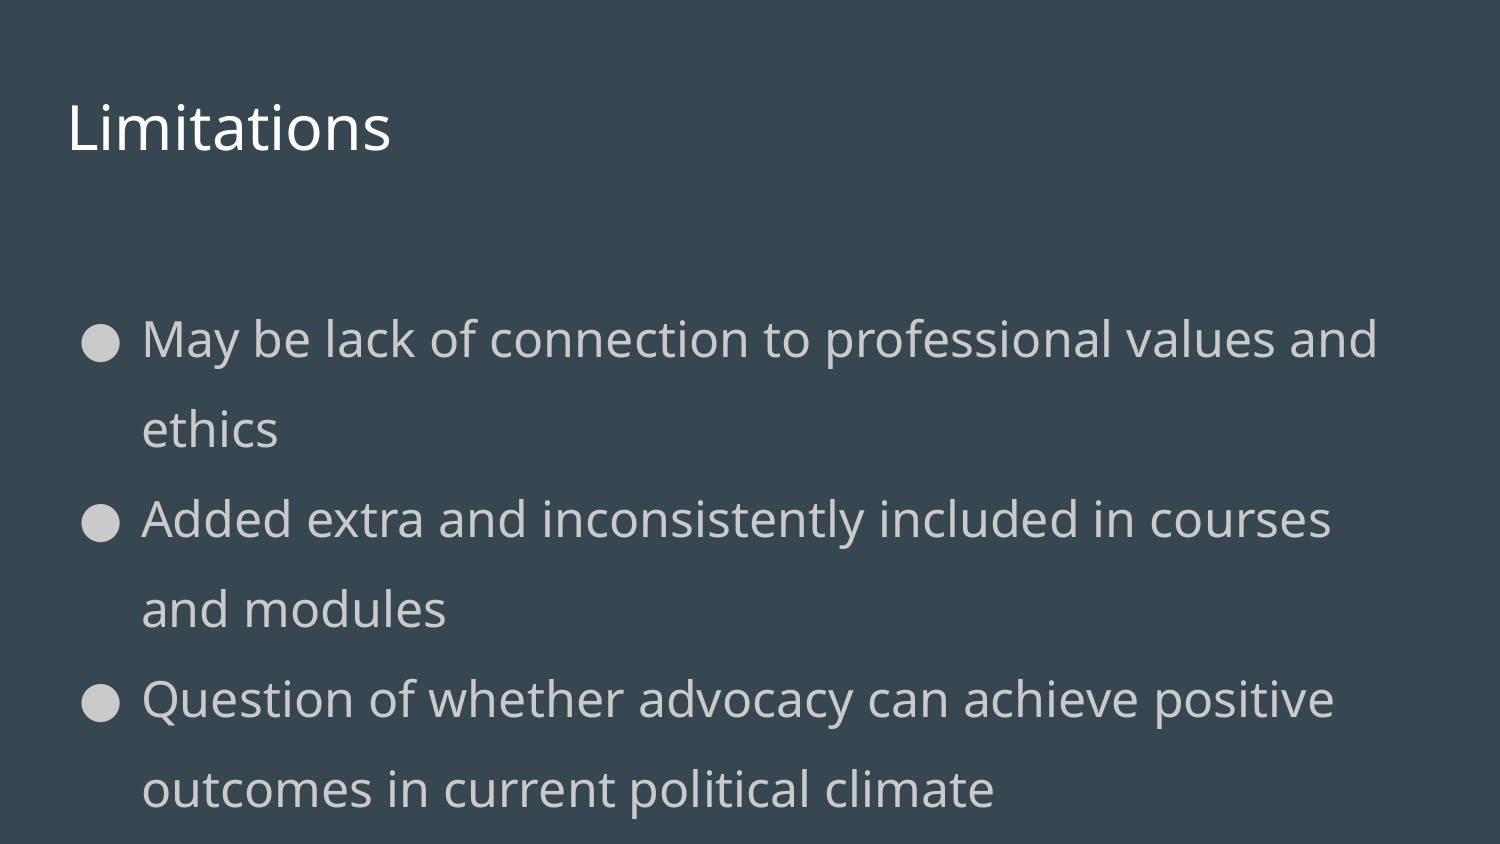

# Limitations
May be lack of connection to professional values and ethics
Added extra and inconsistently included in courses and modules
Question of whether advocacy can achieve positive outcomes in current political climate